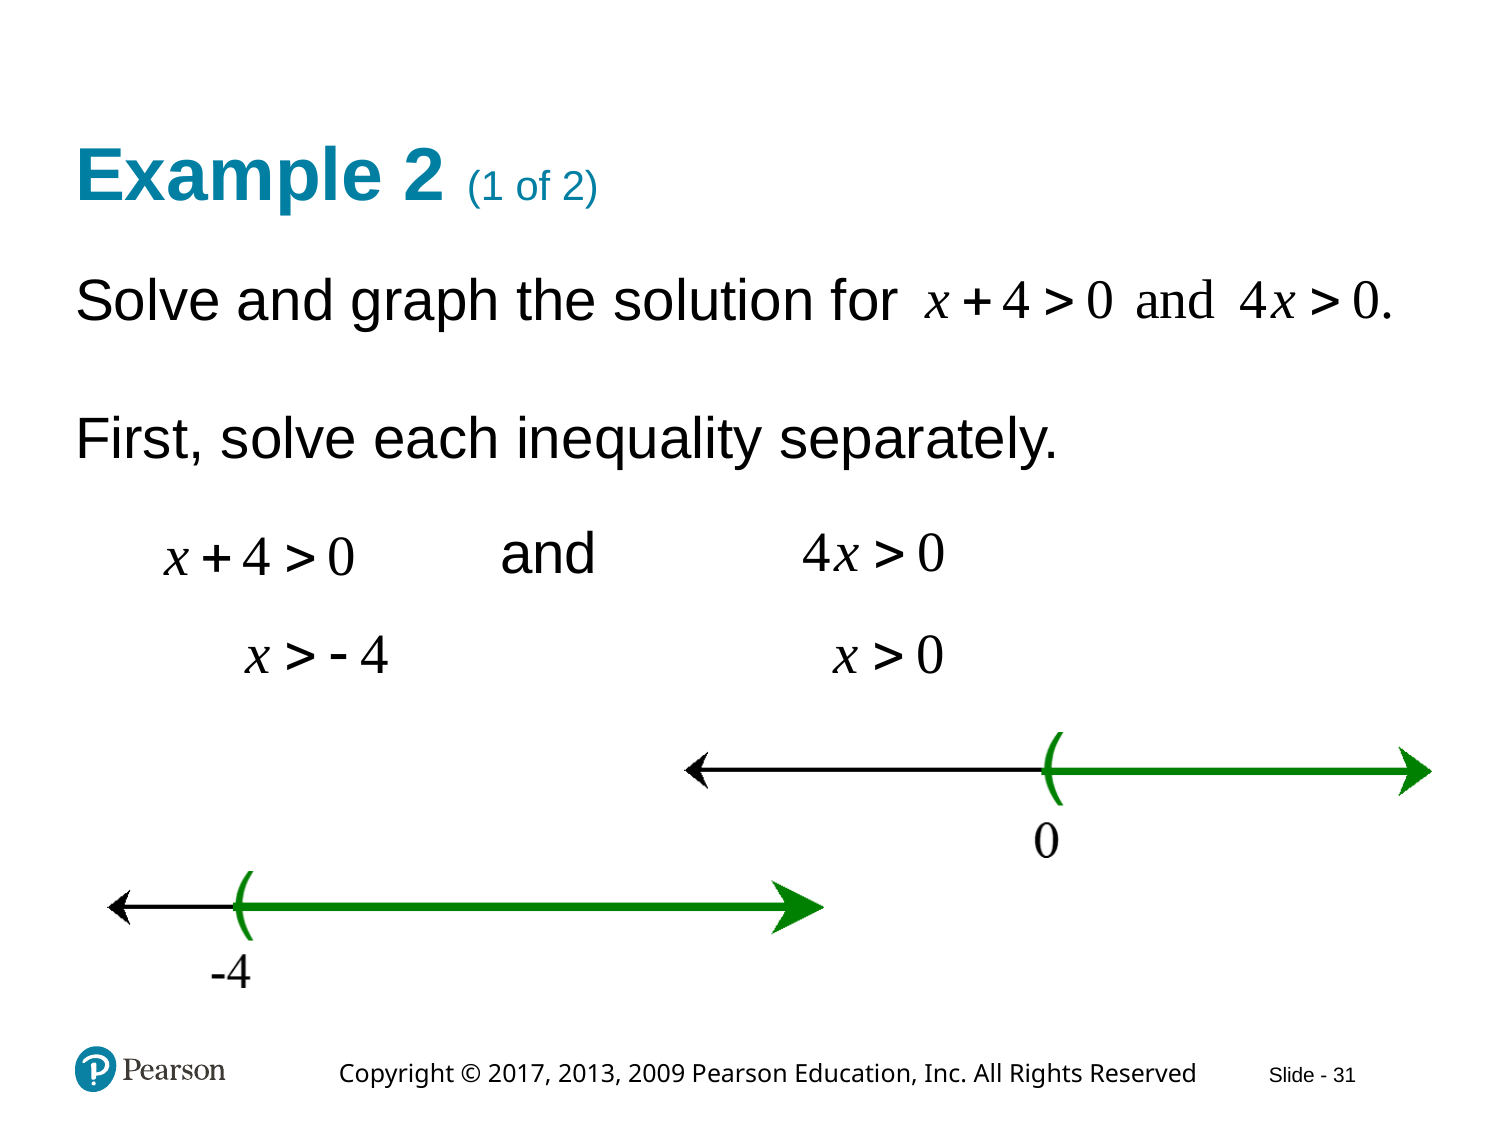

# Example 2 (1 of 2)
Solve and graph the solution for
First, solve each inequality separately.
and